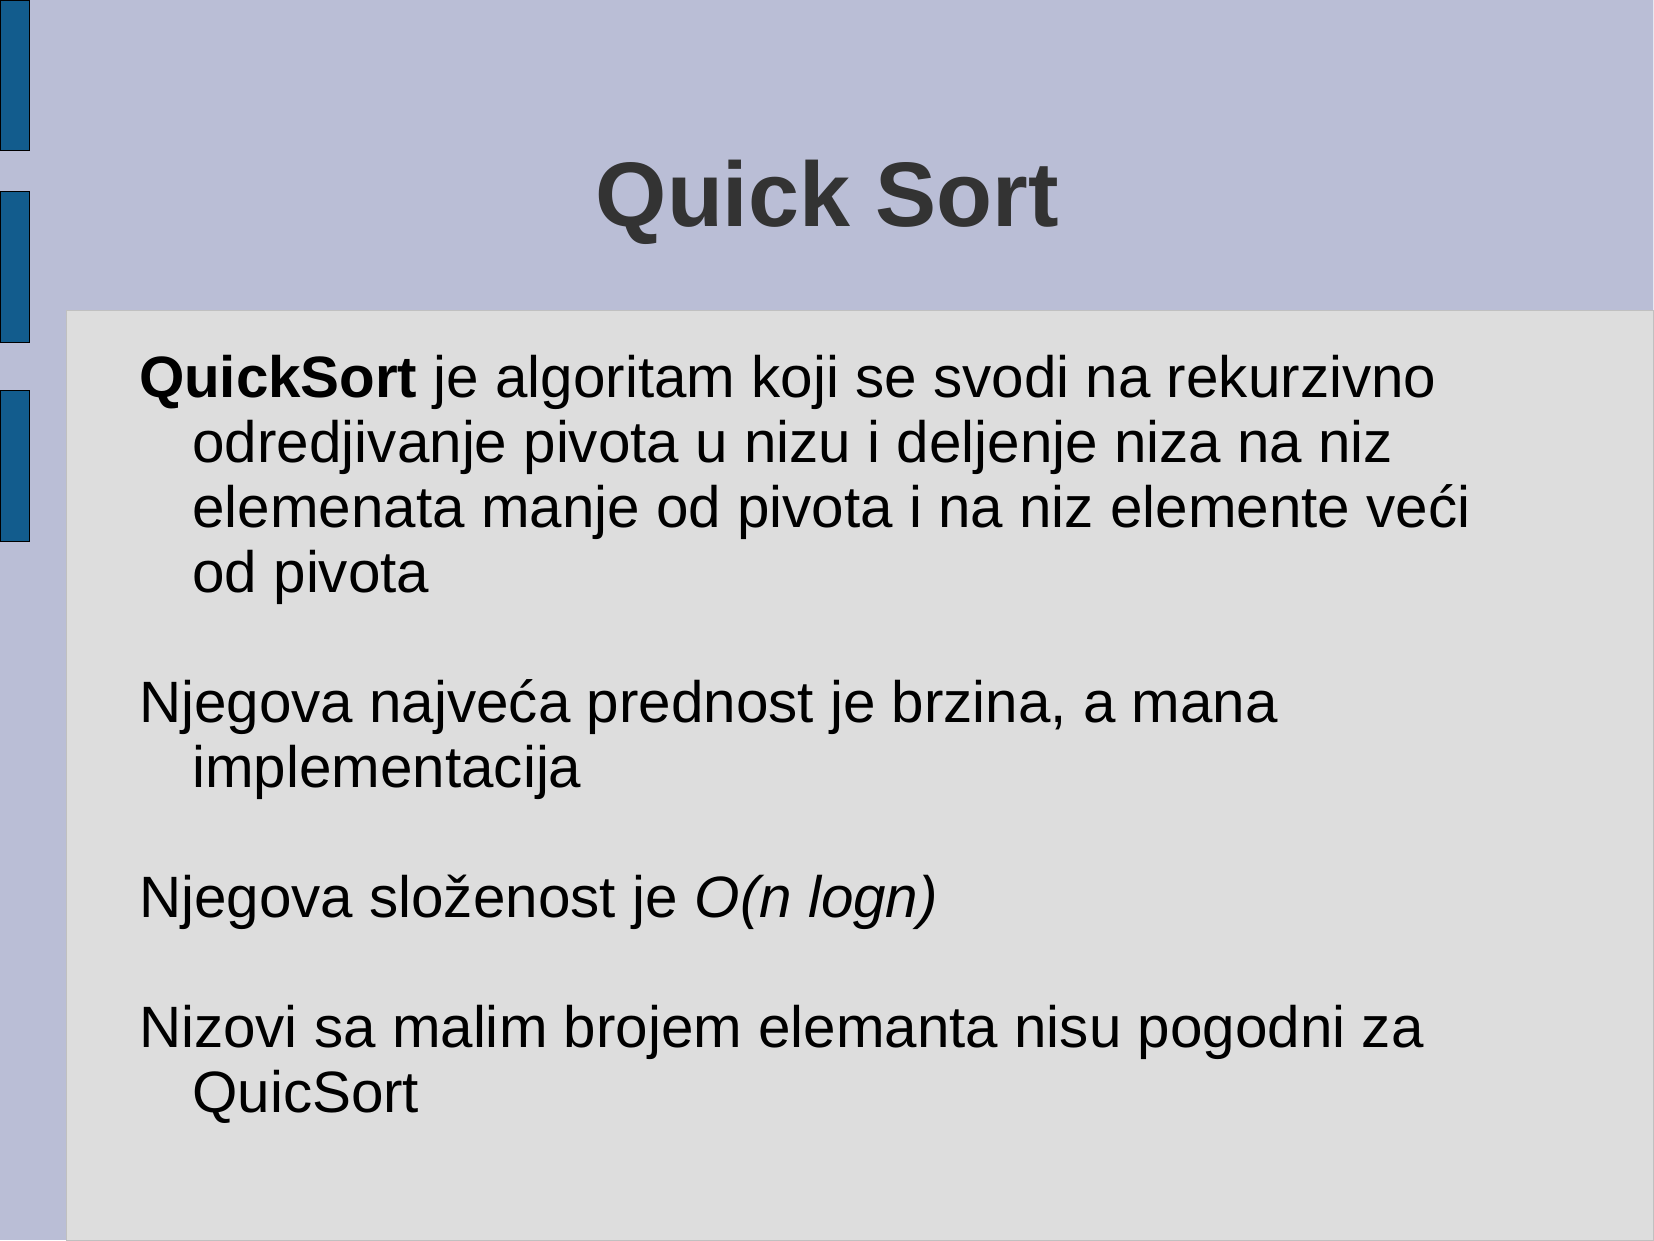

# Quick Sort
QuickSort je algoritam koji se svodi na rekurzivno odredjivanje pivota u nizu i deljenje niza na niz elemenata manje od pivota i na niz elemente veći od pivota
Njegova najveća prednost je brzina, a mana implementacija
Njegova složenost je O(n logn)
Nizovi sa malim brojem elemanta nisu pogodni za QuicSort